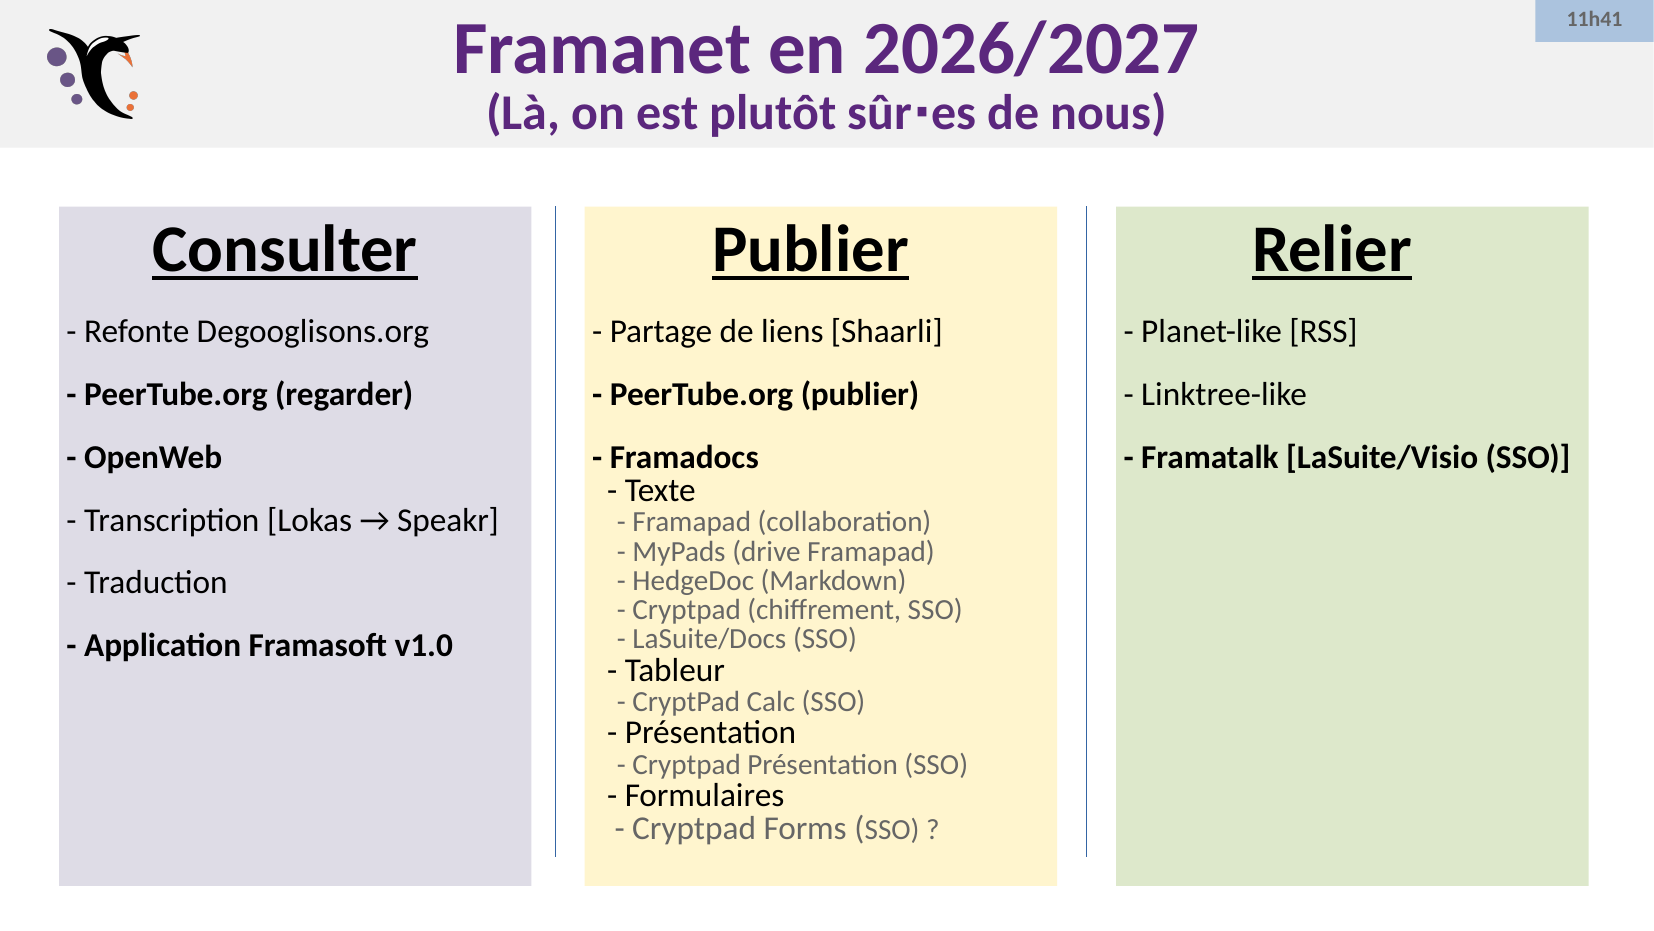

11h41
# Framanet en 2026/2027 (Là, on est plutôt sûr⋅es de nous)
 Consulter
 - Refonte Degooglisons.org
 - PeerTube.org (regarder)
 - OpenWeb
 - Transcription [Lokas → Speakr]
 - Traduction
 - Application Framasoft v1.0
 Publier
 - Partage de liens [Shaarli]
 - PeerTube.org (publier)
 - Framadocs
 - Texte
 - Framapad (collaboration)
 - MyPads (drive Framapad)
 - HedgeDoc (Markdown)
 - Cryptpad (chiffrement, SSO)
 - LaSuite/Docs (SSO)
 - Tableur
 - CryptPad Calc (SSO)
 - Présentation
 - Cryptpad Présentation (SSO)
 - Formulaires
 - Cryptpad Forms (SSO) ?
 Relier
 - Planet-like [RSS]
 - Linktree-like
 - Framatalk [LaSuite/Visio (SSO)]